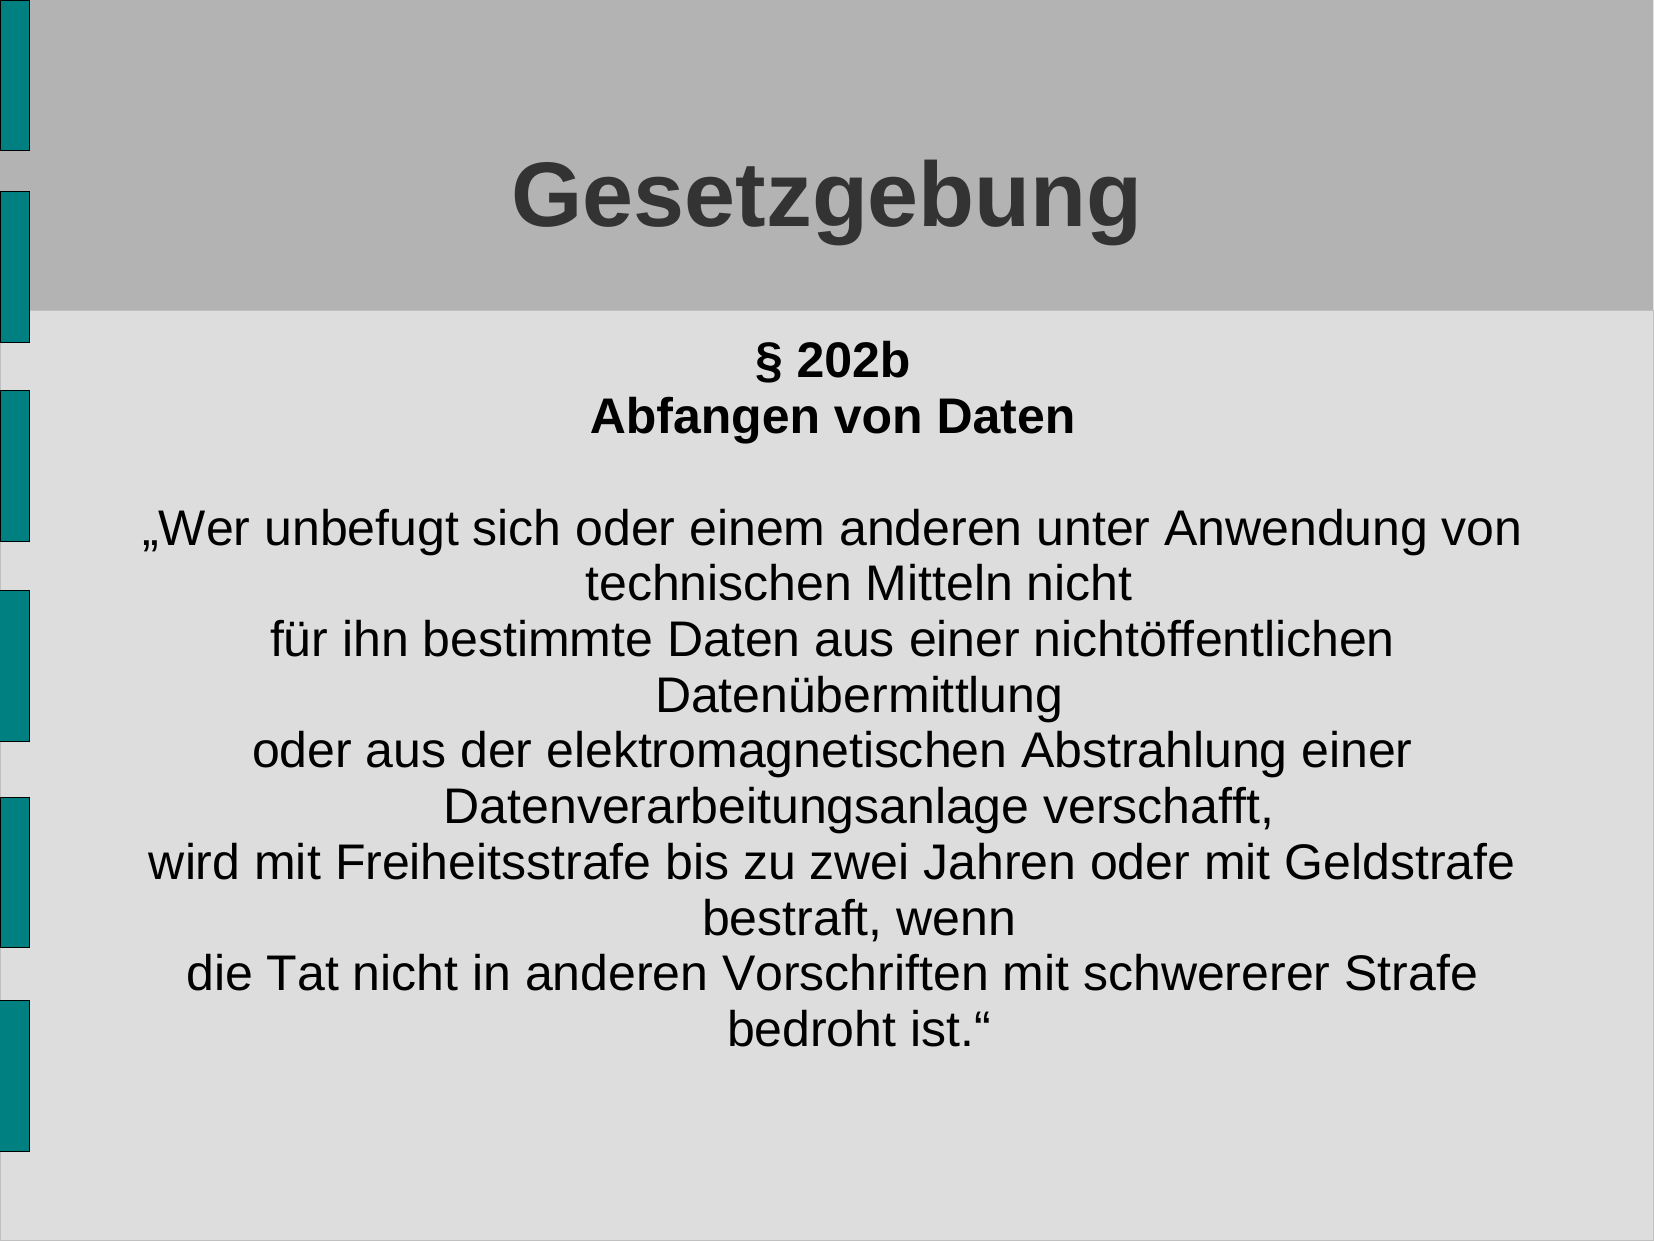

# Gesetzgebung
§ 202b
Abfangen von Daten
„Wer unbefugt sich oder einem anderen unter Anwendung von technischen Mitteln nicht
für ihn bestimmte Daten aus einer nichtöffentlichen Datenübermittlung
oder aus der elektromagnetischen Abstrahlung einer Datenverarbeitungsanlage verschafft,
wird mit Freiheitsstrafe bis zu zwei Jahren oder mit Geldstrafe bestraft, wenn
die Tat nicht in anderen Vorschriften mit schwererer Strafe bedroht ist.“